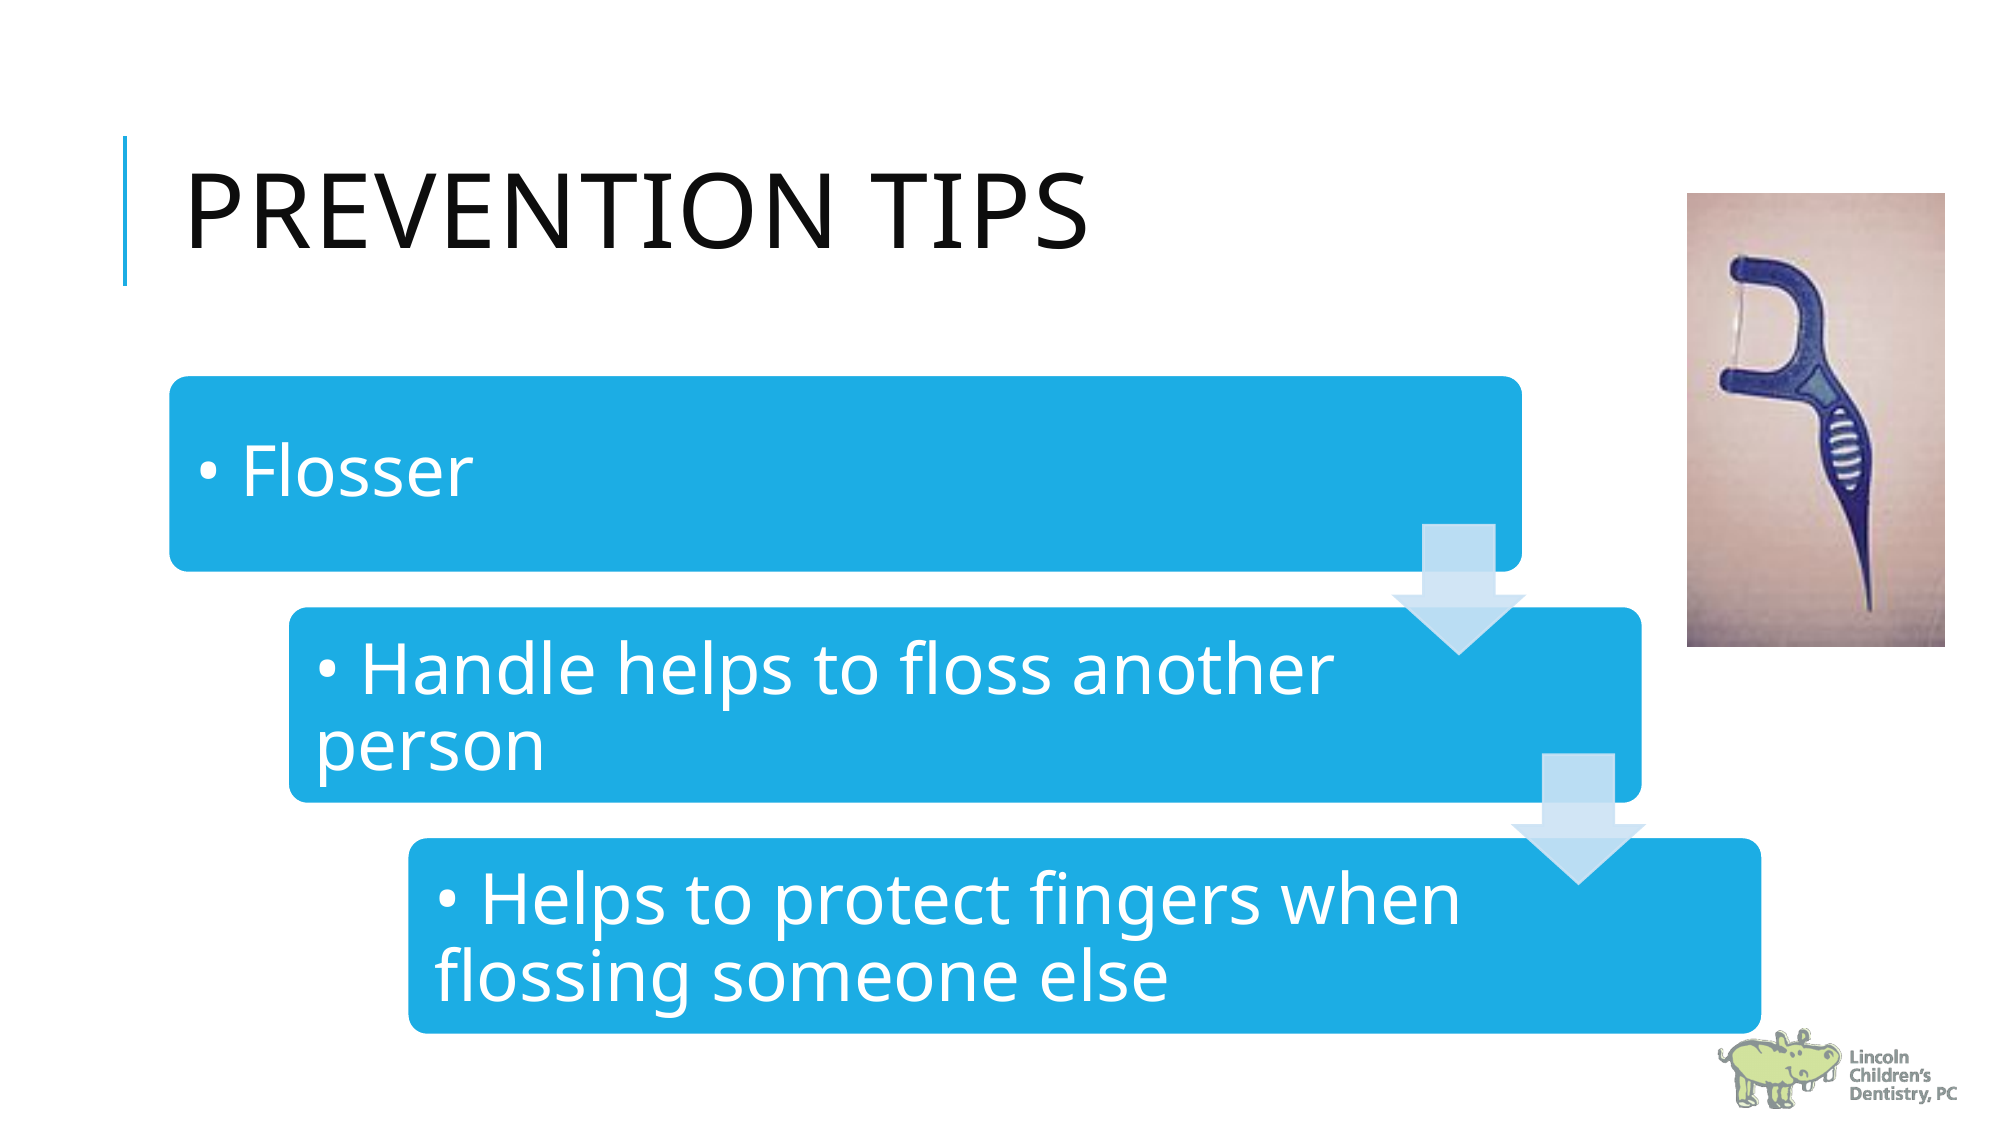

# Prevention tips
• Flosser
• Handle helps to floss another person
• Helps to protect fingers when flossing someone else